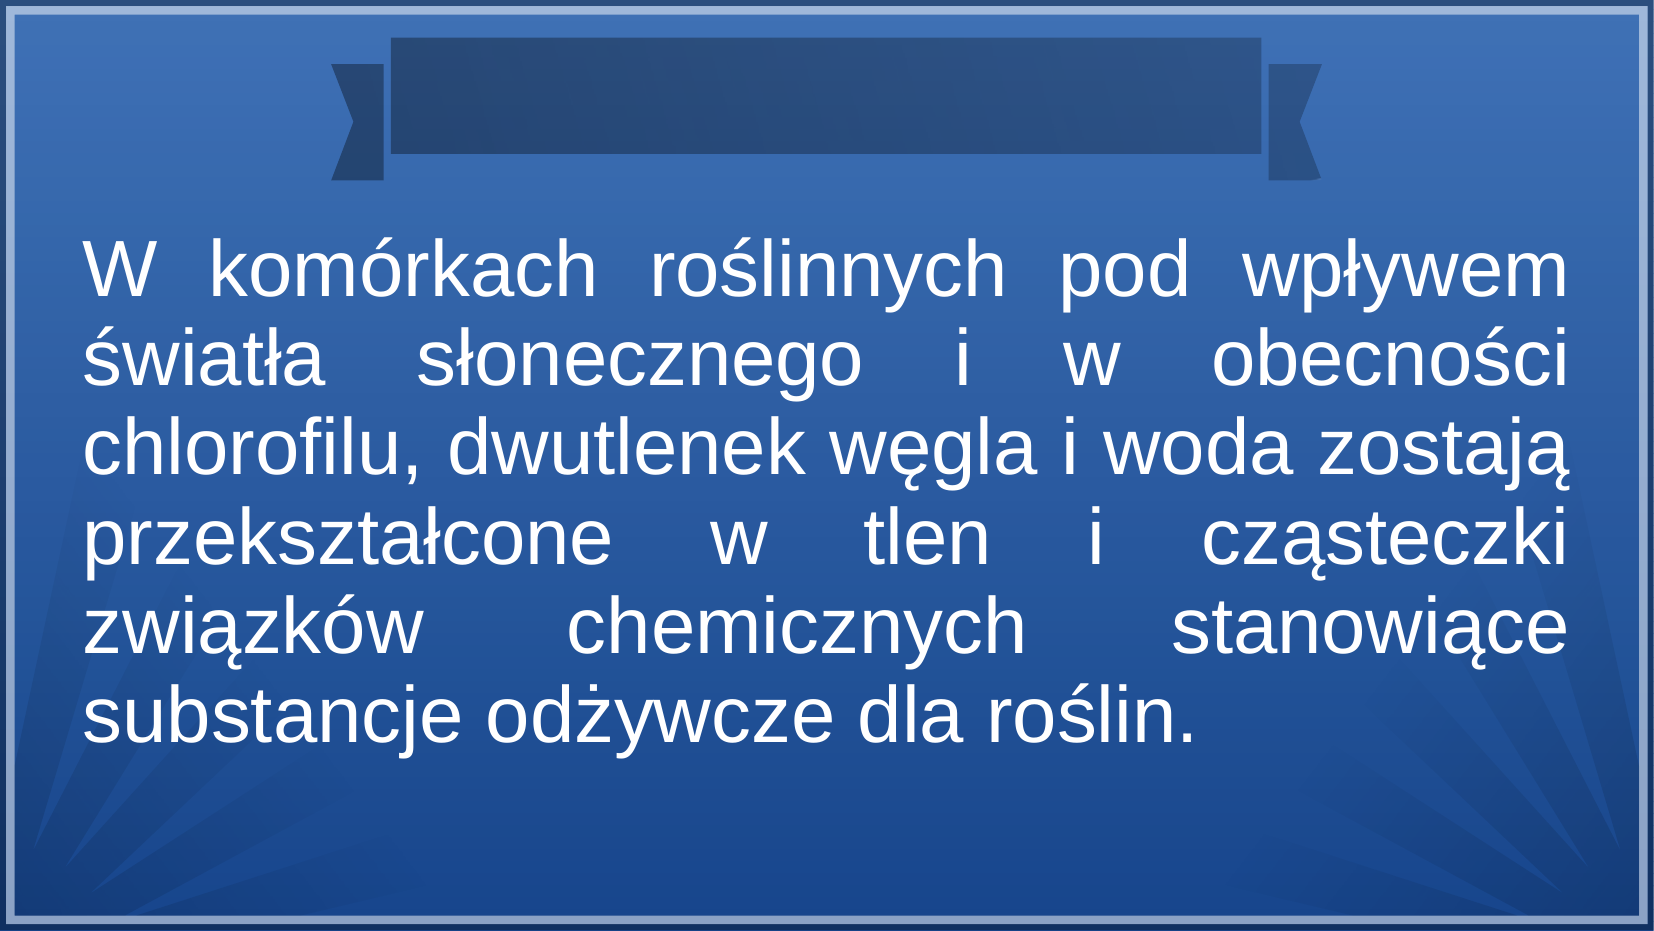

#
W komórkach roślinnych pod wpływem światła słonecznego i w obecności chlorofilu, dwutlenek węgla i woda zostają przekształcone w tlen i cząsteczki związków chemicznych stanowiące substancje odżywcze dla roślin.